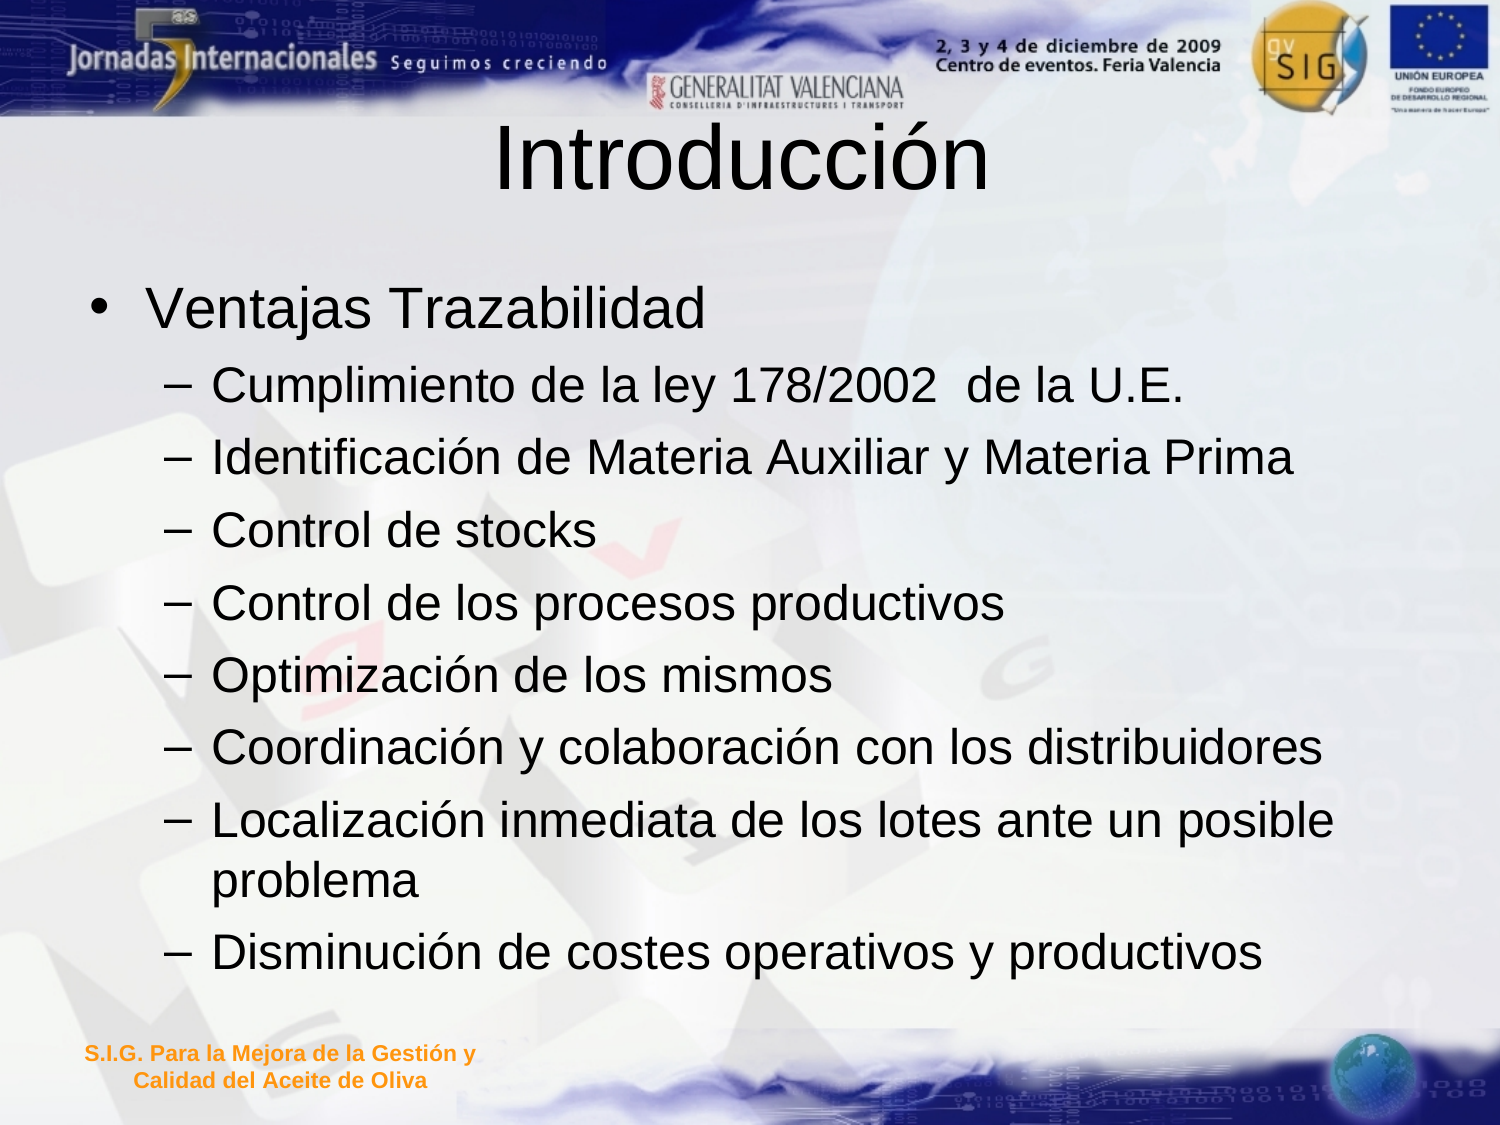

# Introducción
Ventajas Trazabilidad
Cumplimiento de la ley 178/2002 de la U.E.
Identificación de Materia Auxiliar y Materia Prima
Control de stocks
Control de los procesos productivos
Optimización de los mismos
Coordinación y colaboración con los distribuidores
Localización inmediata de los lotes ante un posible problema
Disminución de costes operativos y productivos
S.I.G. Para la Mejora de la Gestión y Calidad del Aceite de Oliva